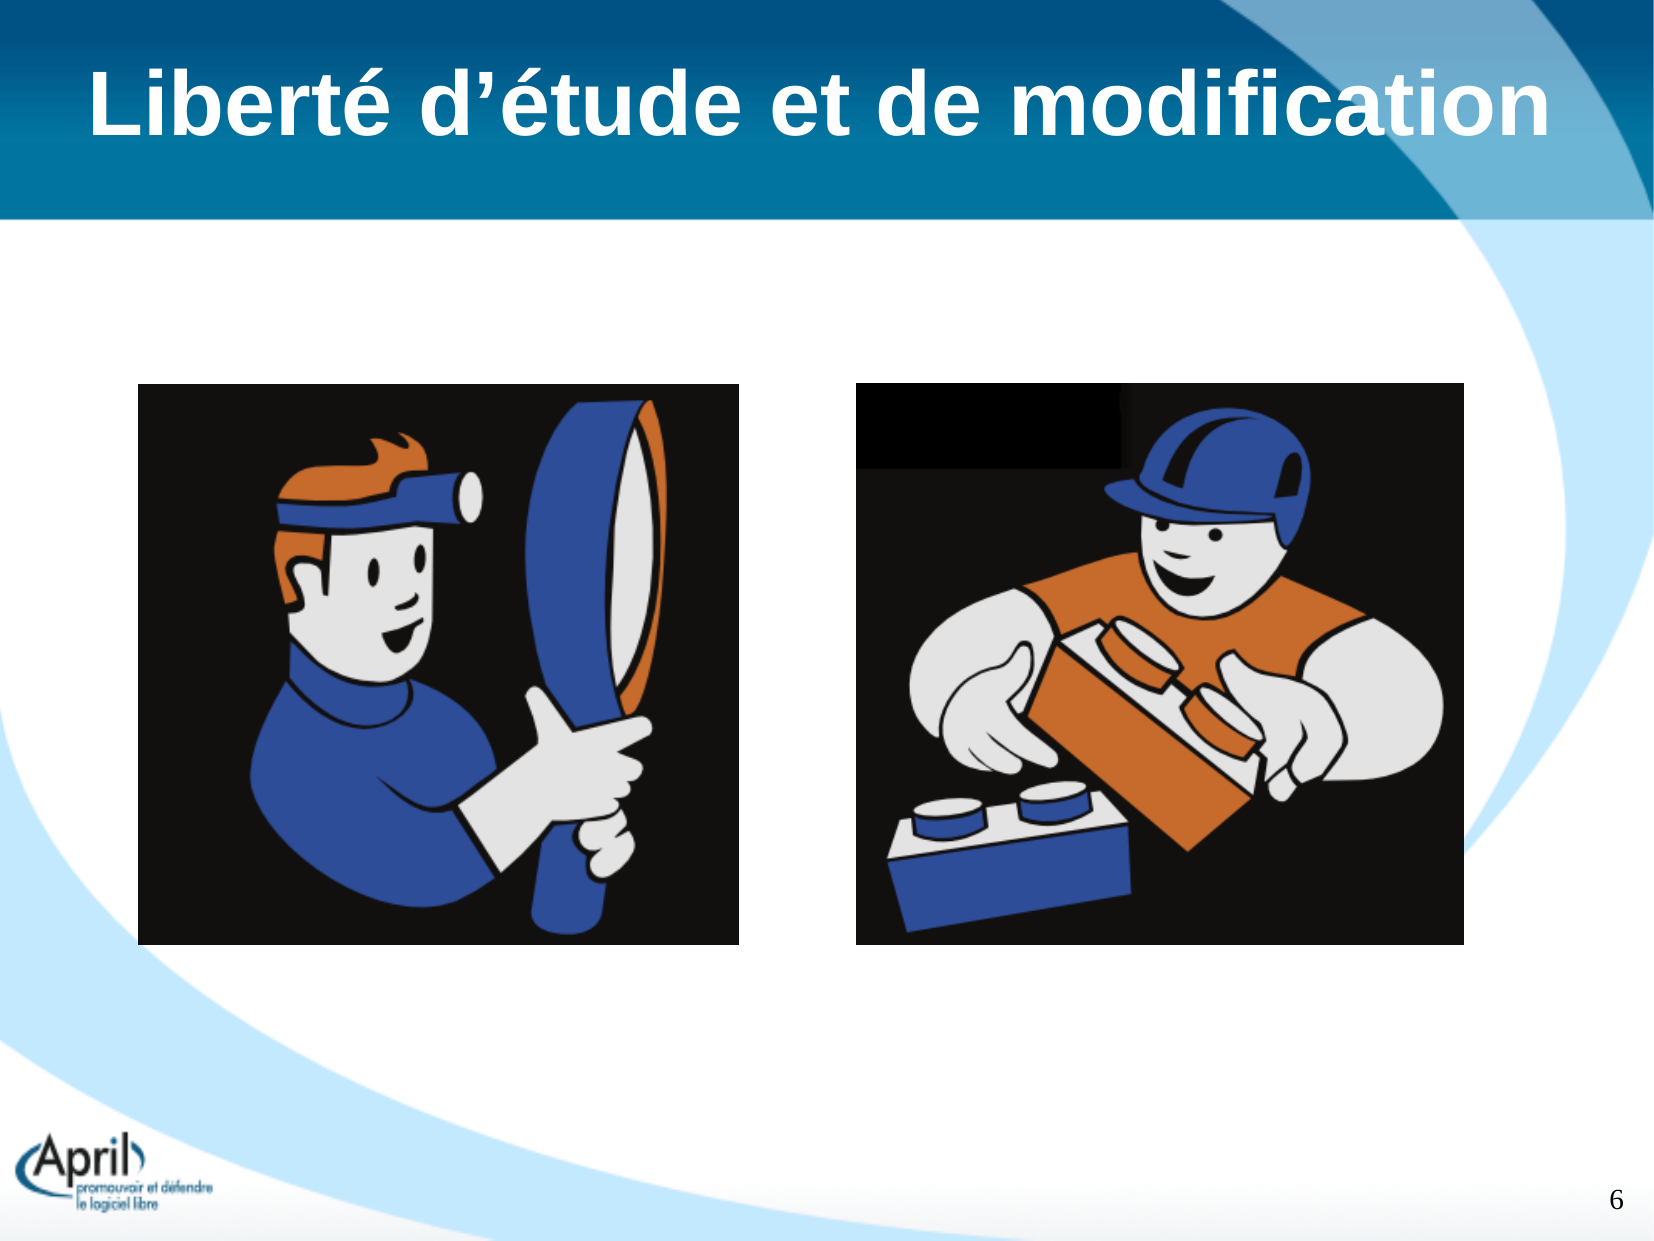

# Liberté d’étude et de modification
6